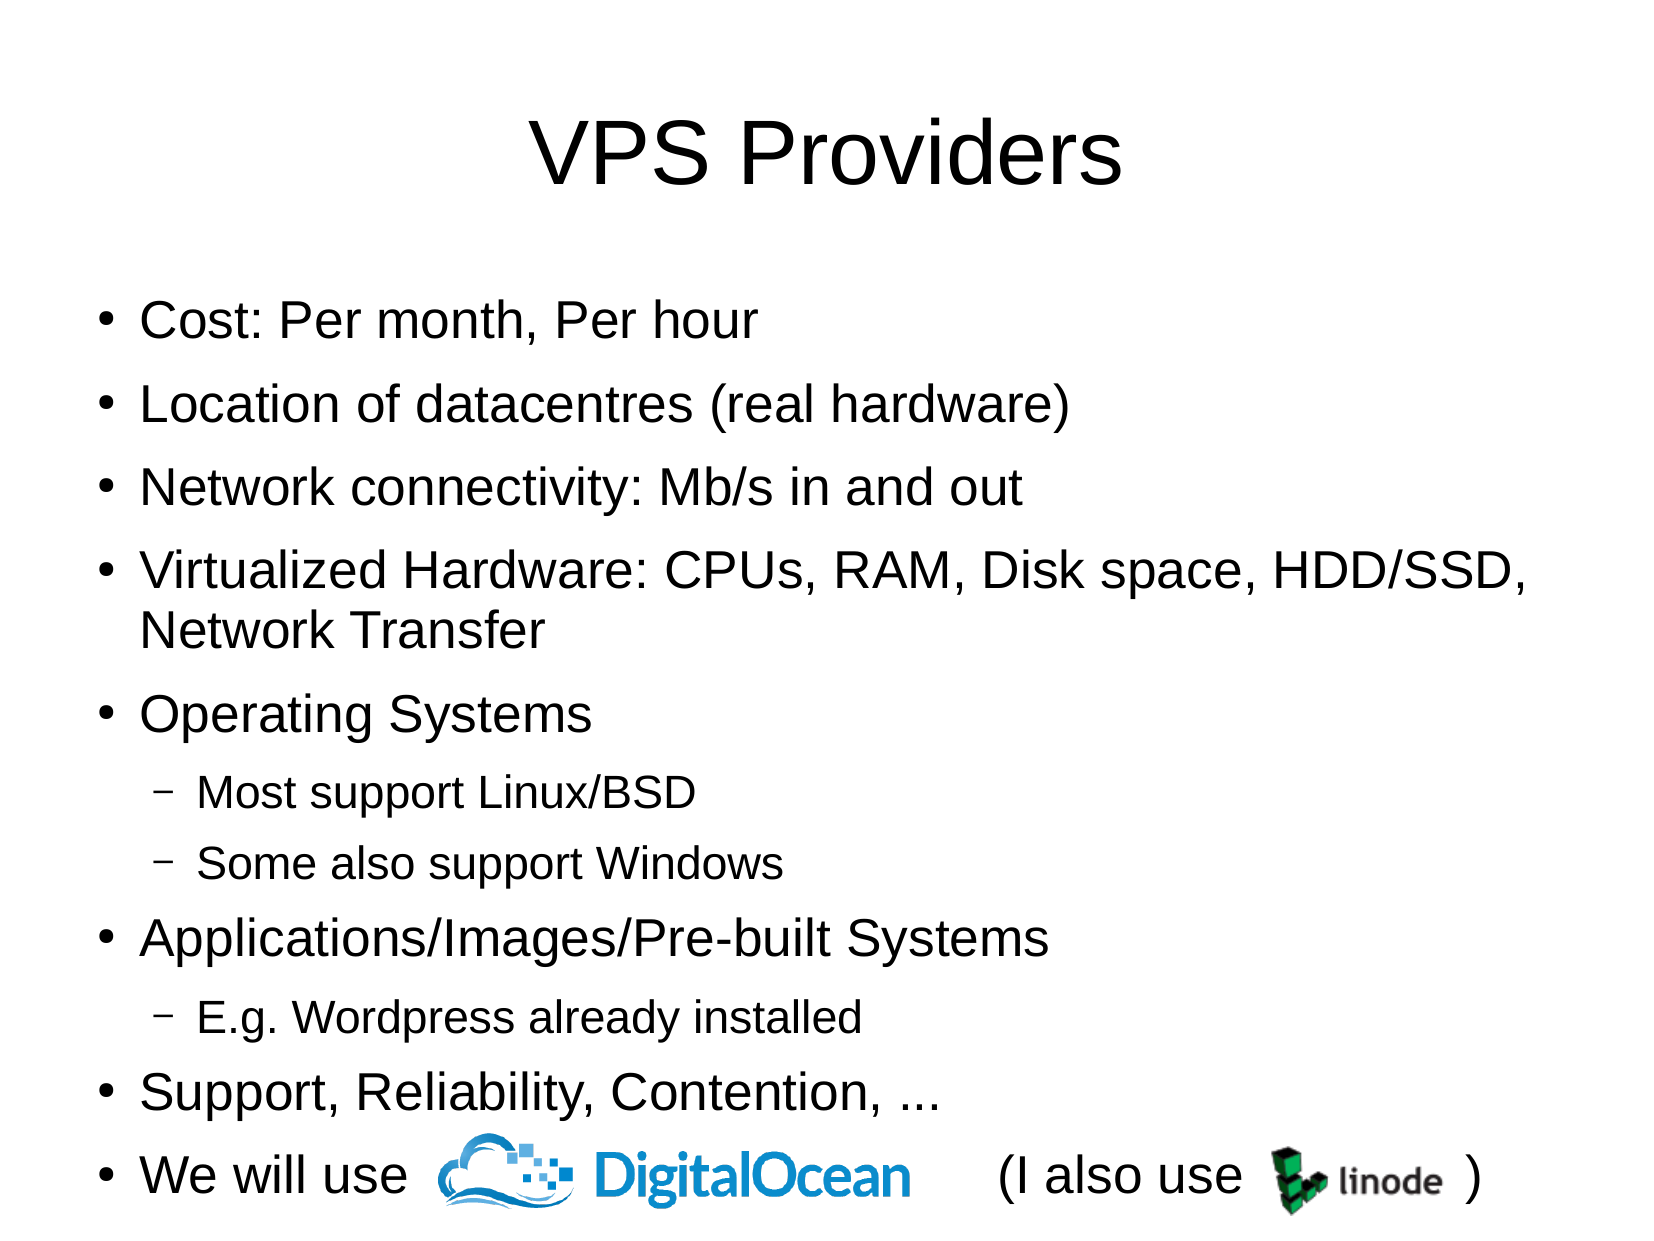

# VPS Providers
Cost: Per month, Per hour
Location of datacentres (real hardware)
Network connectivity: Mb/s in and out
Virtualized Hardware: CPUs, RAM, Disk space, HDD/SSD, Network Transfer
Operating Systems
Most support Linux/BSD
Some also support Windows
Applications/Images/Pre-built Systems
E.g. Wordpress already installed
Support, Reliability, Contention, ...
We will use (I also use )